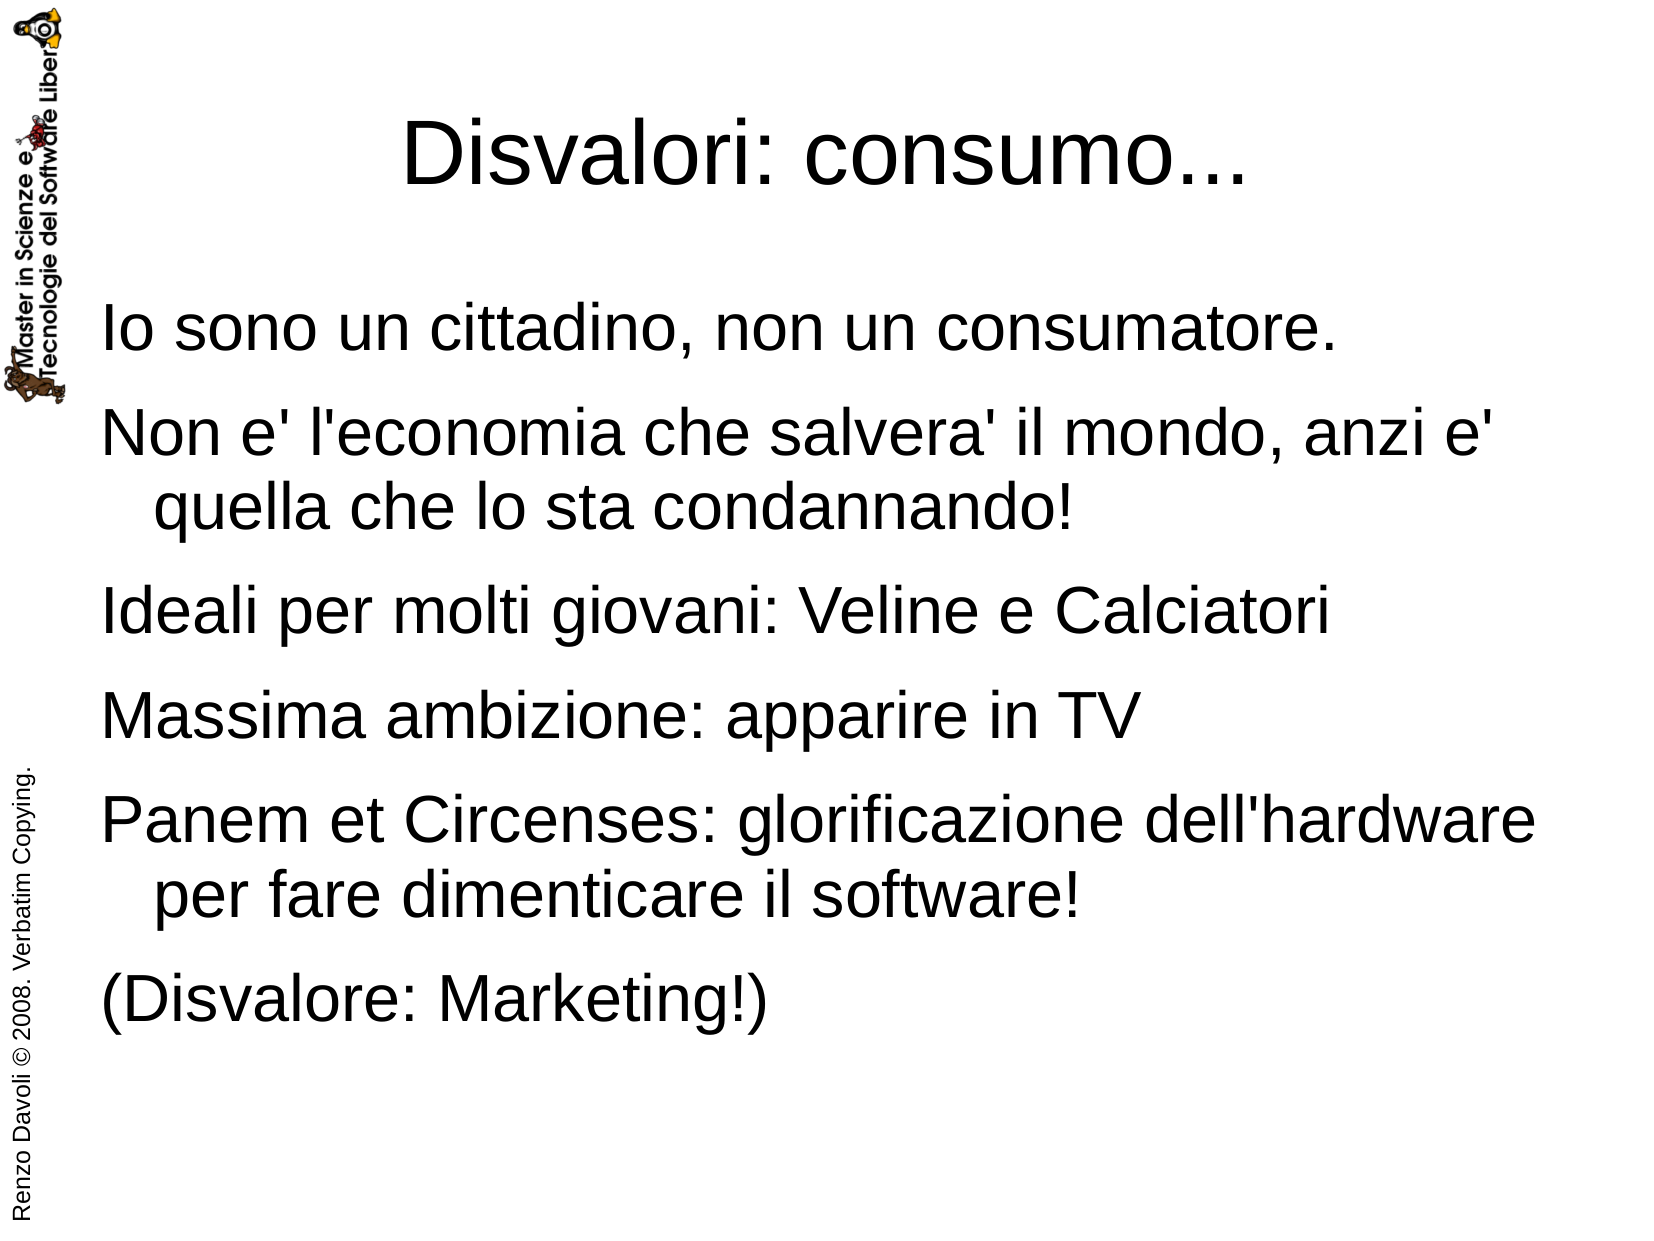

# Disvalori: consumo...
Io sono un cittadino, non un consumatore.
Non e' l'economia che salvera' il mondo, anzi e' quella che lo sta condannando!
Ideali per molti giovani: Veline e Calciatori
Massima ambizione: apparire in TV
Panem et Circenses: glorificazione dell'hardware per fare dimenticare il software!
(Disvalore: Marketing!)